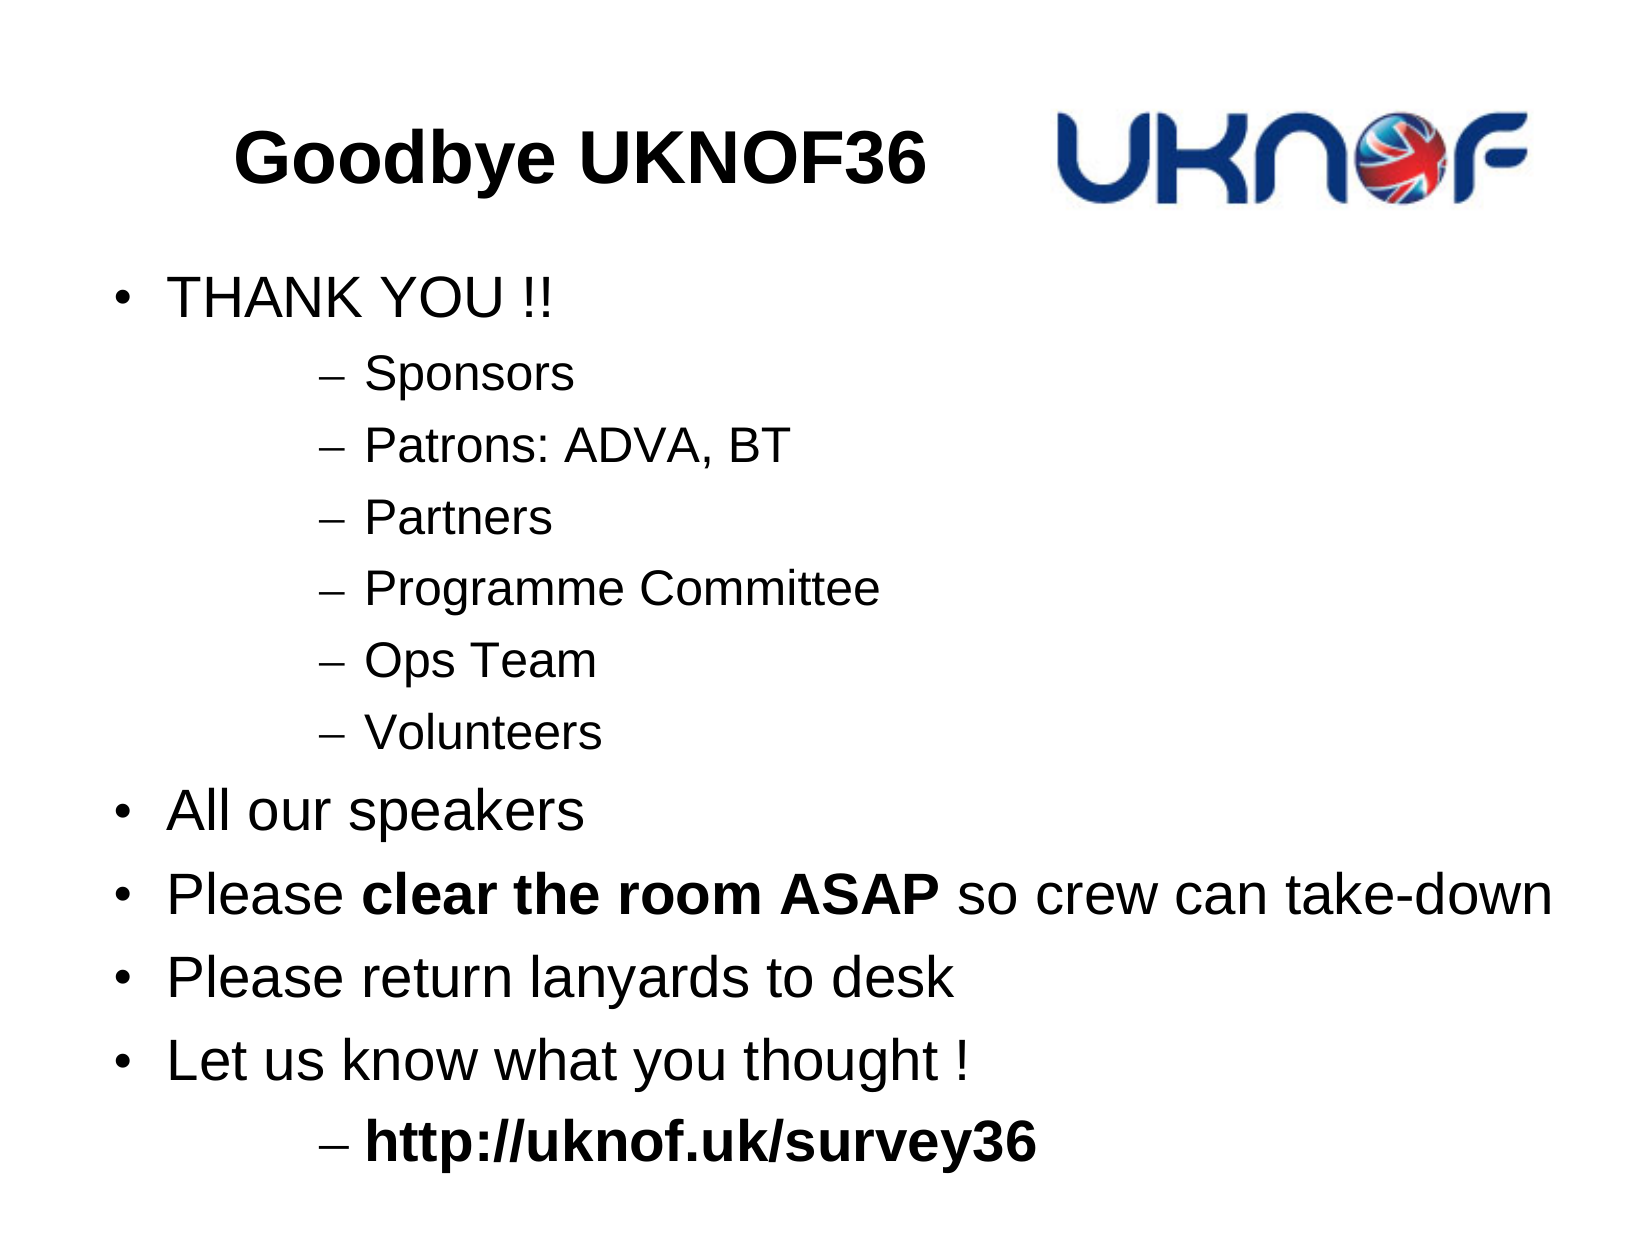

# Goodbye UKNOF36
THANK YOU !!
Sponsors
Patrons: ADVA, BT
Partners
Programme Committee
Ops Team
Volunteers
All our speakers
Please clear the room ASAP so crew can take-down
Please return lanyards to desk
Let us know what you thought !
http://uknof.uk/survey36